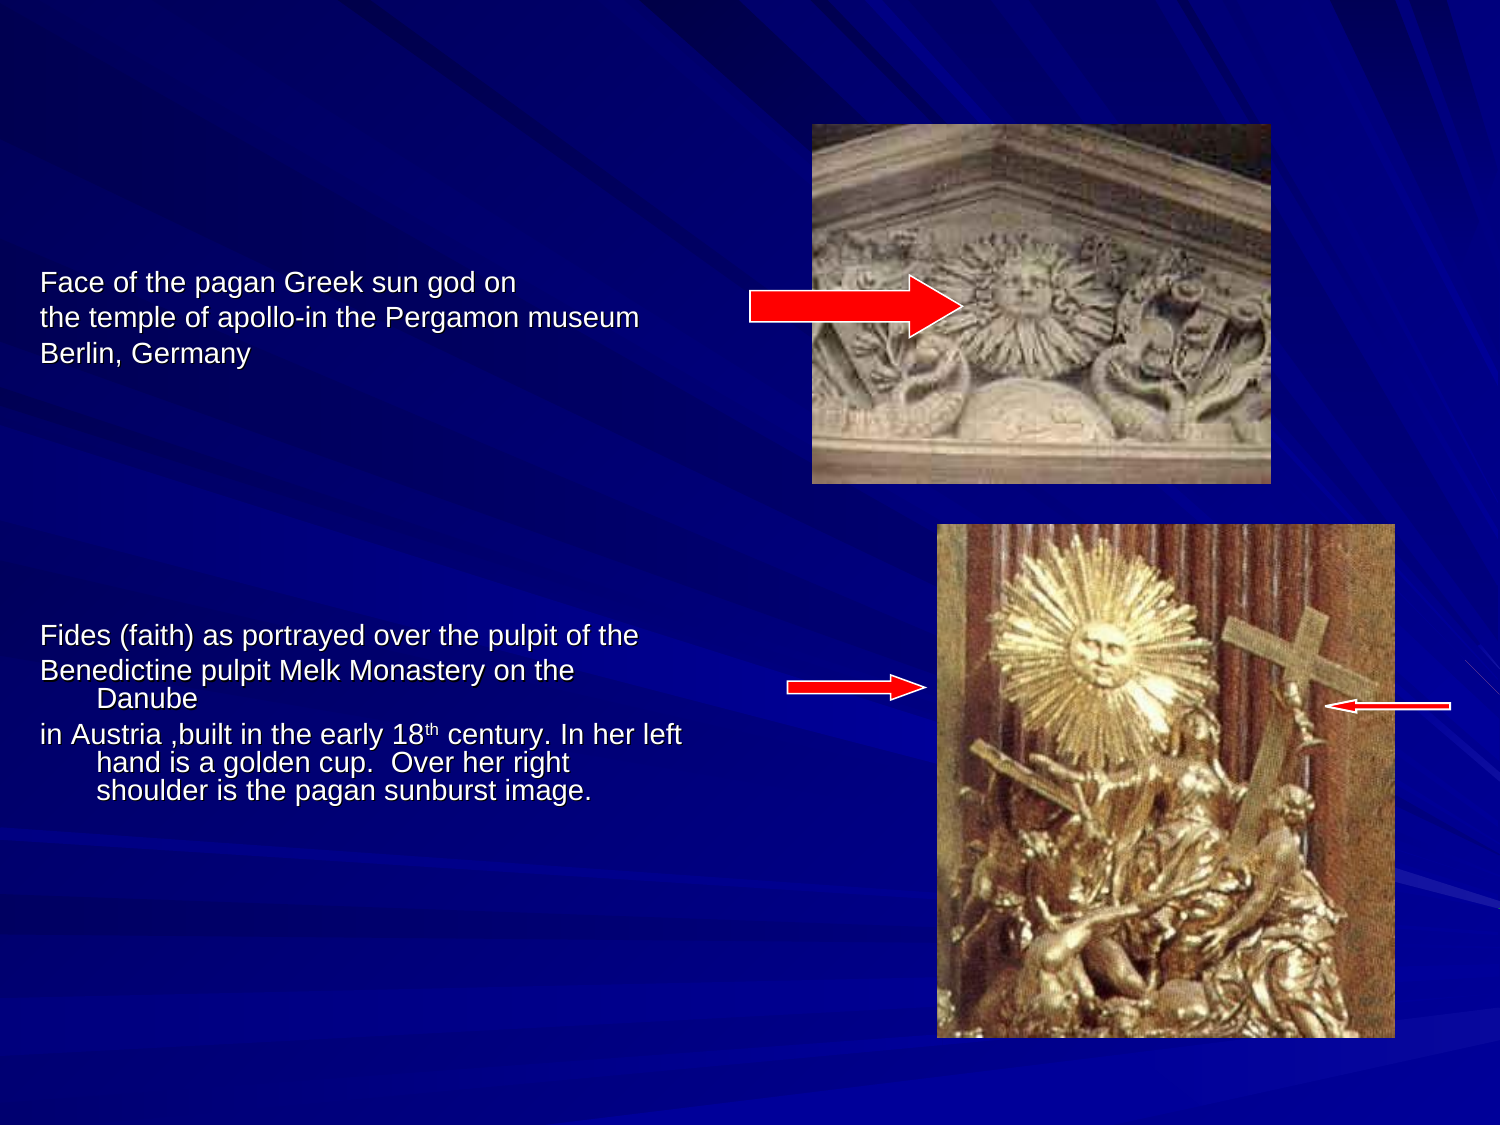

#
Face of the pagan Greek sun god on
the temple of apollo-in the Pergamon museum
Berlin, Germany
Fides (faith) as portrayed over the pulpit of the
Benedictine pulpit Melk Monastery on the Danube
in Austria ,built in the early 18th century. In her left hand is a golden cup. Over her right shoulder is the pagan sunburst image.